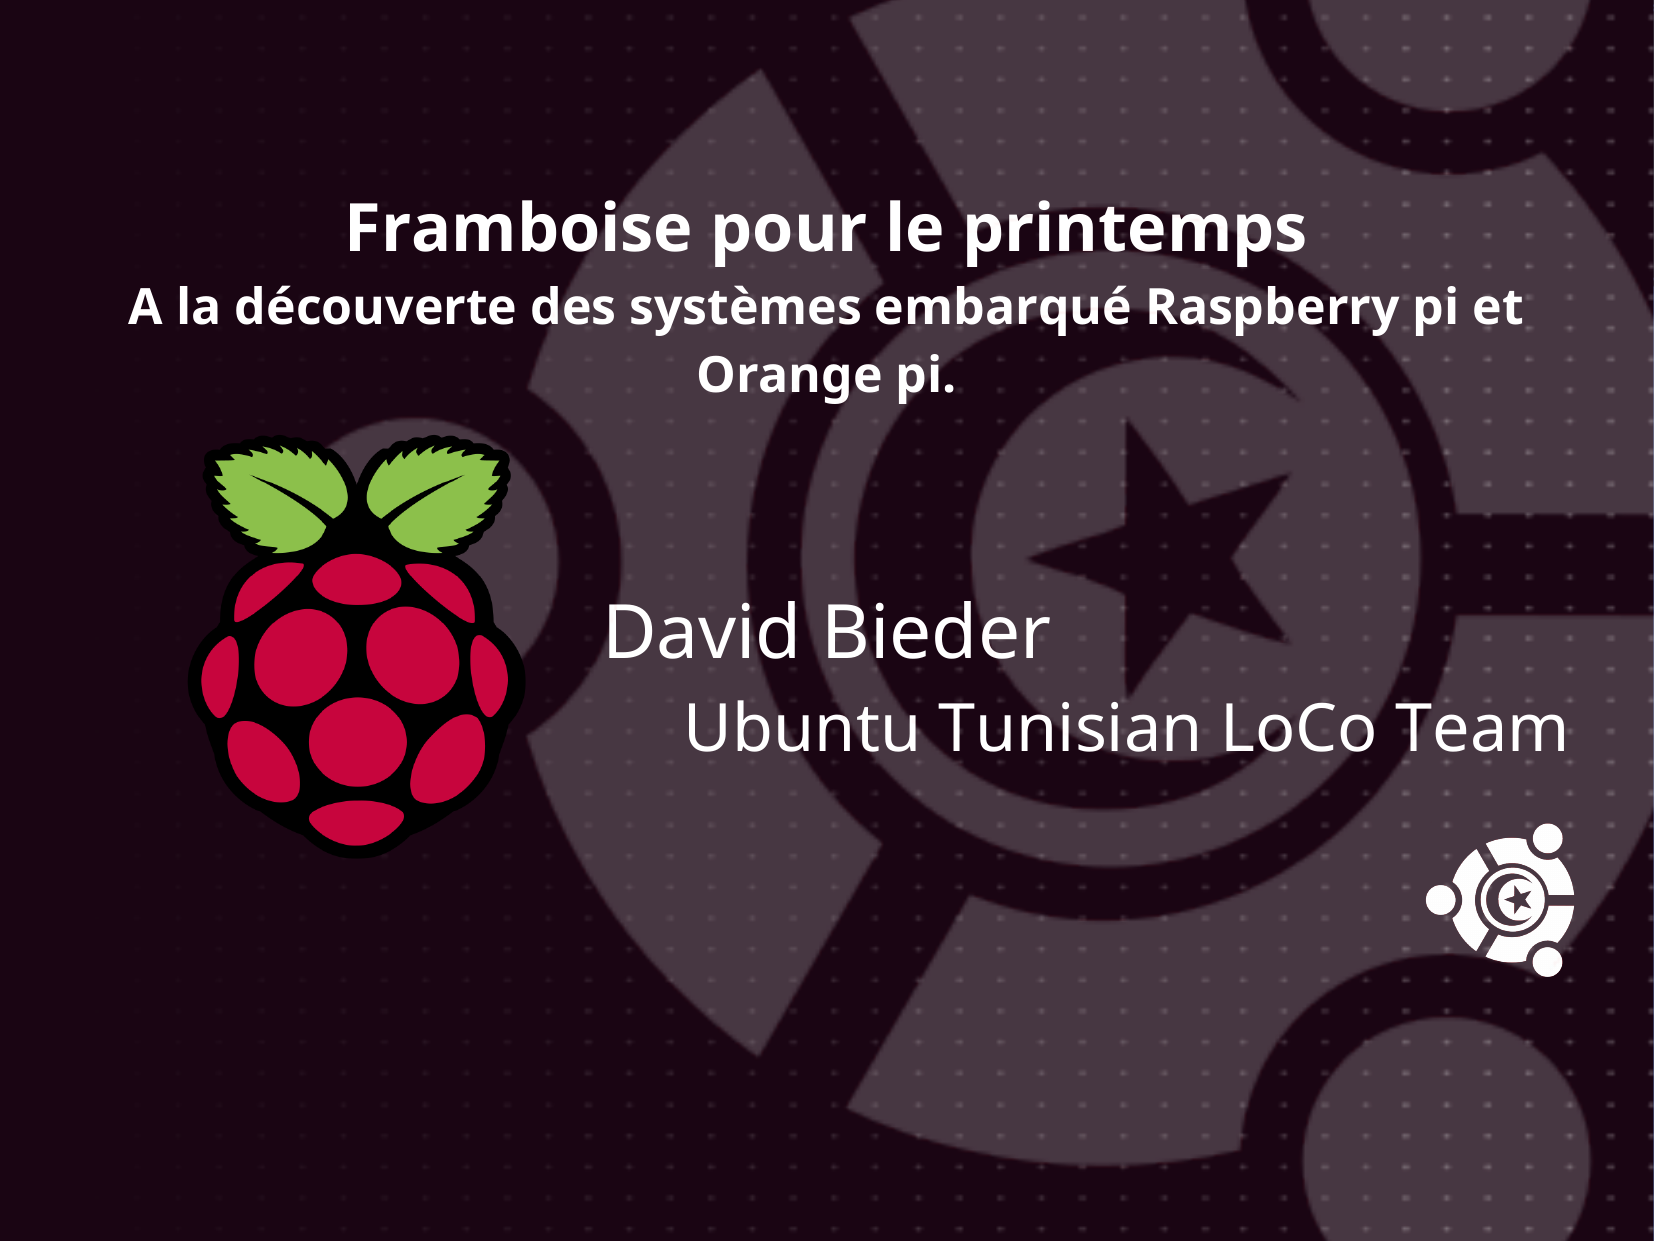

# Framboise pour le printemps
A la découverte des systèmes embarqué Raspberry pi et Orange pi.
David Bieder
Ubuntu Tunisian LoCo Team